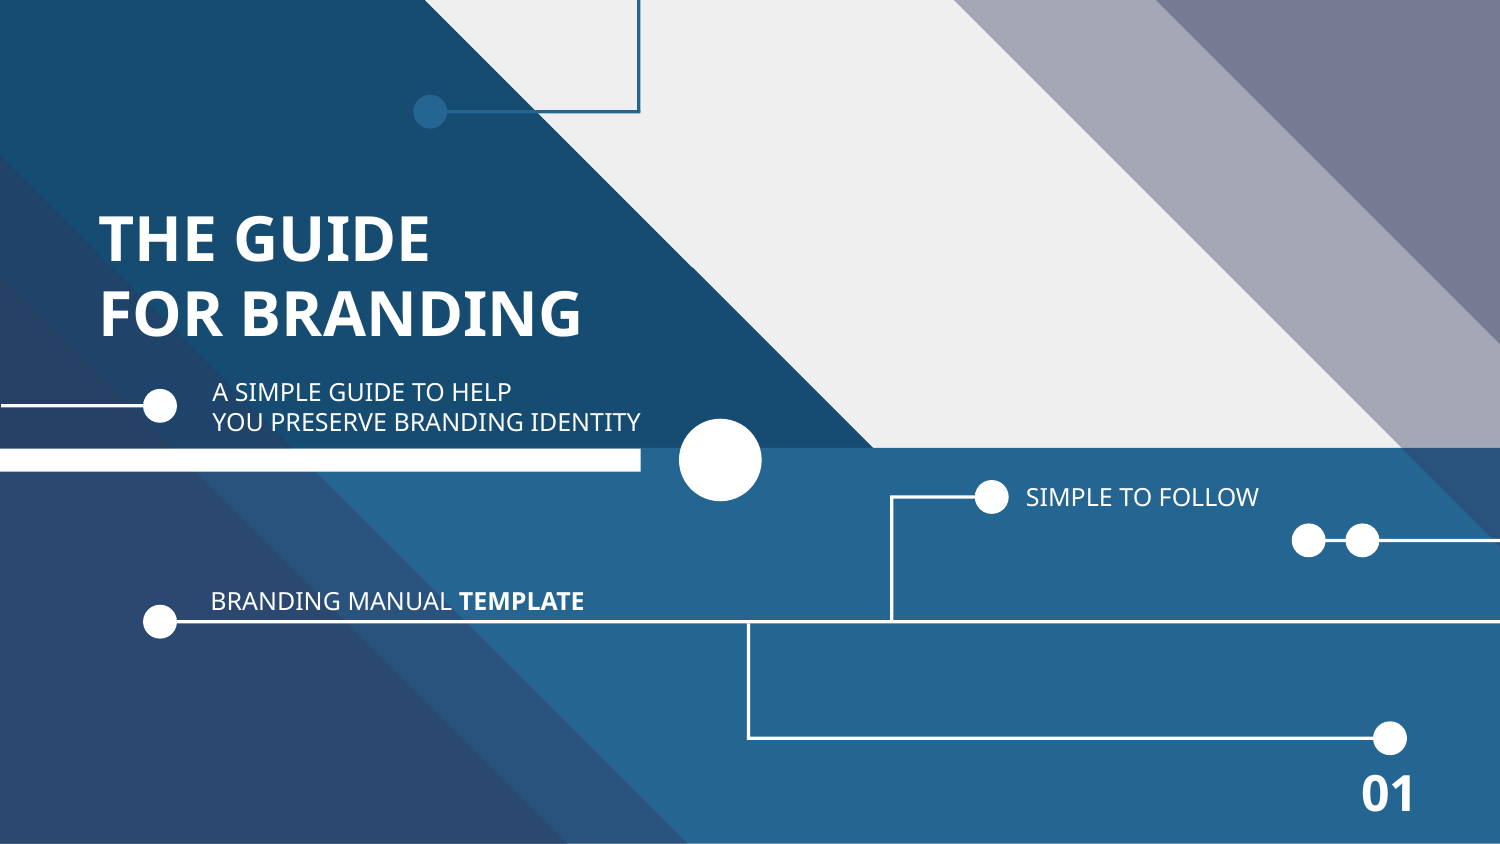

# THE GUIDE FOR BRANDING
A SIMPLE GUIDE TO HELP
YOU PRESERVE BRANDING IDENTITY
SIMPLE TO FOLLOW
BRANDING MANUAL TEMPLATE
01